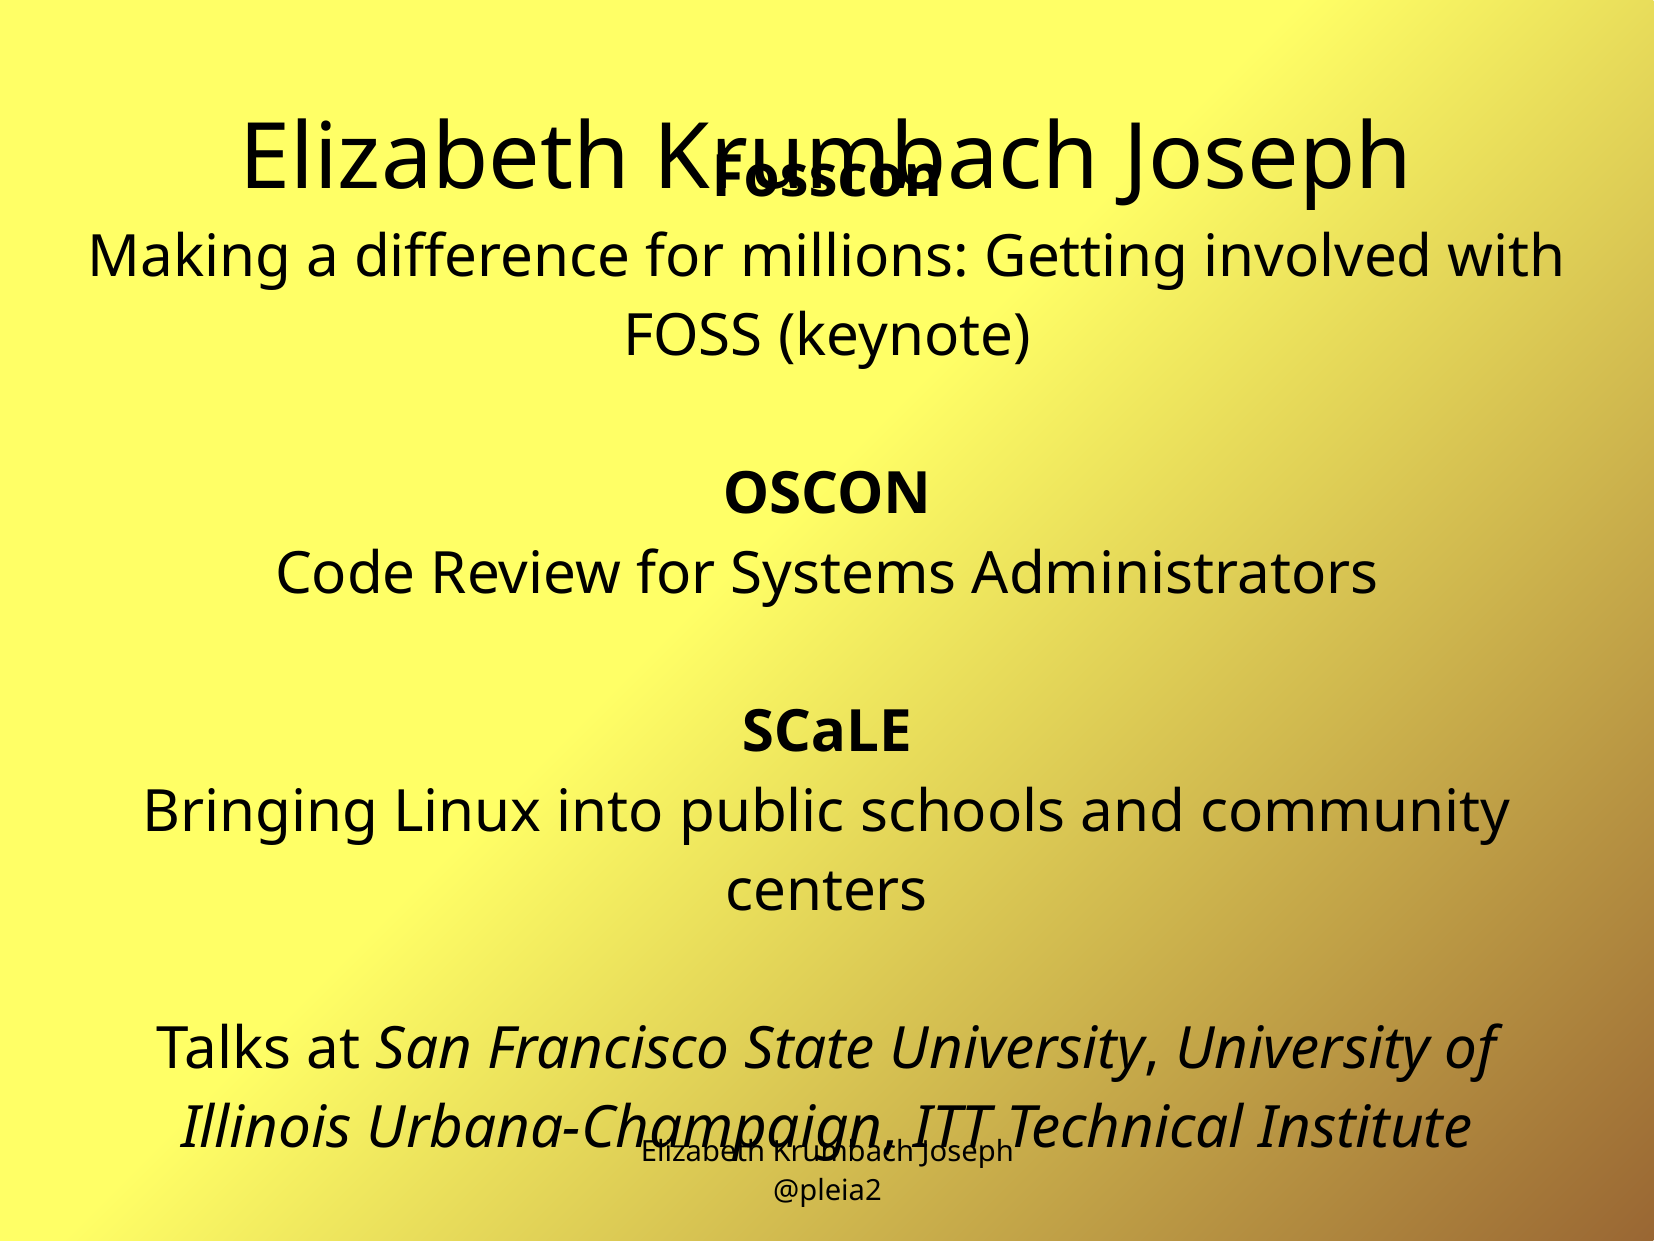

# Elizabeth Krumbach Joseph
Fosscon
Making a difference for millions: Getting involved with FOSS (keynote)
OSCON
Code Review for Systems Administrators
SCaLE
Bringing Linux into public schools and community centers
Talks at San Francisco State University, University of Illinois Urbana-Champaign, ITT Technical Institute